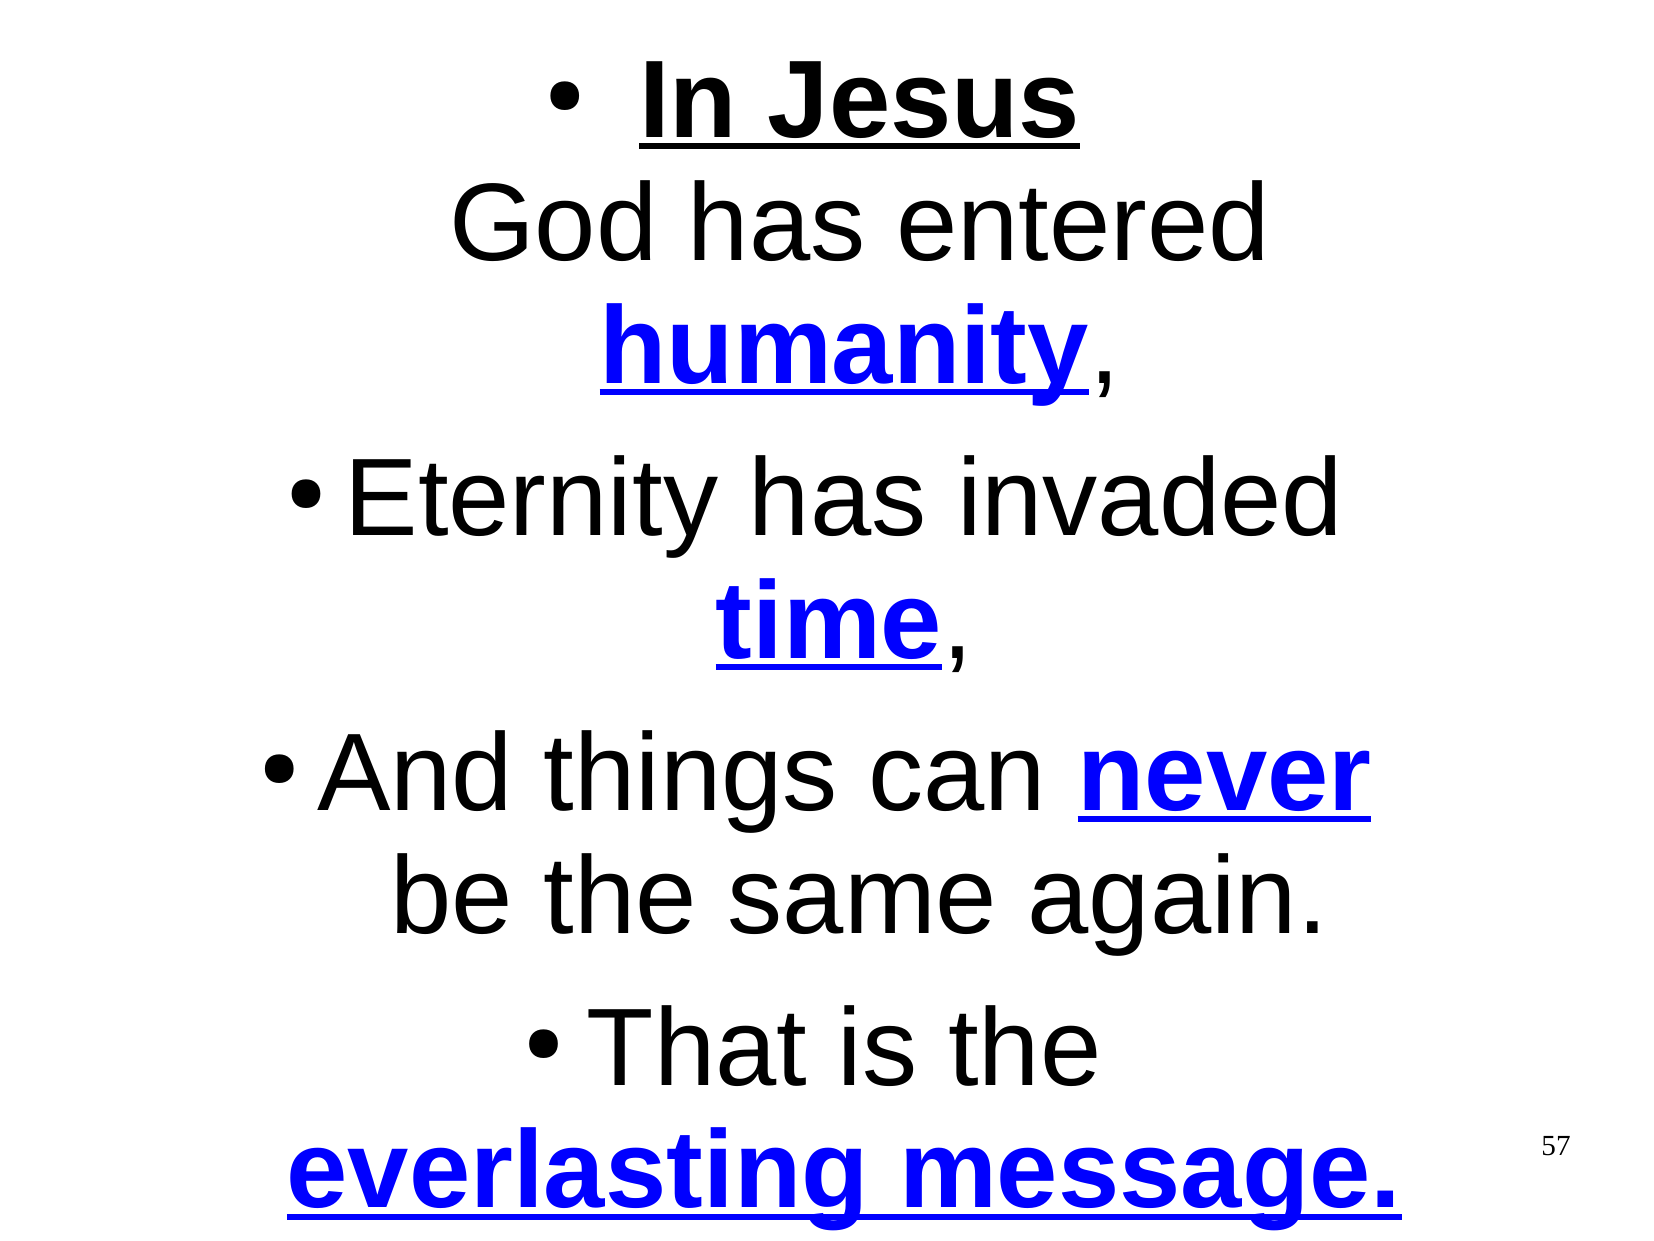

# In Jesus God has entered humanity,
Eternity has invaded
time,
And things can never
be the same again.
That is the
everlasting message.
57